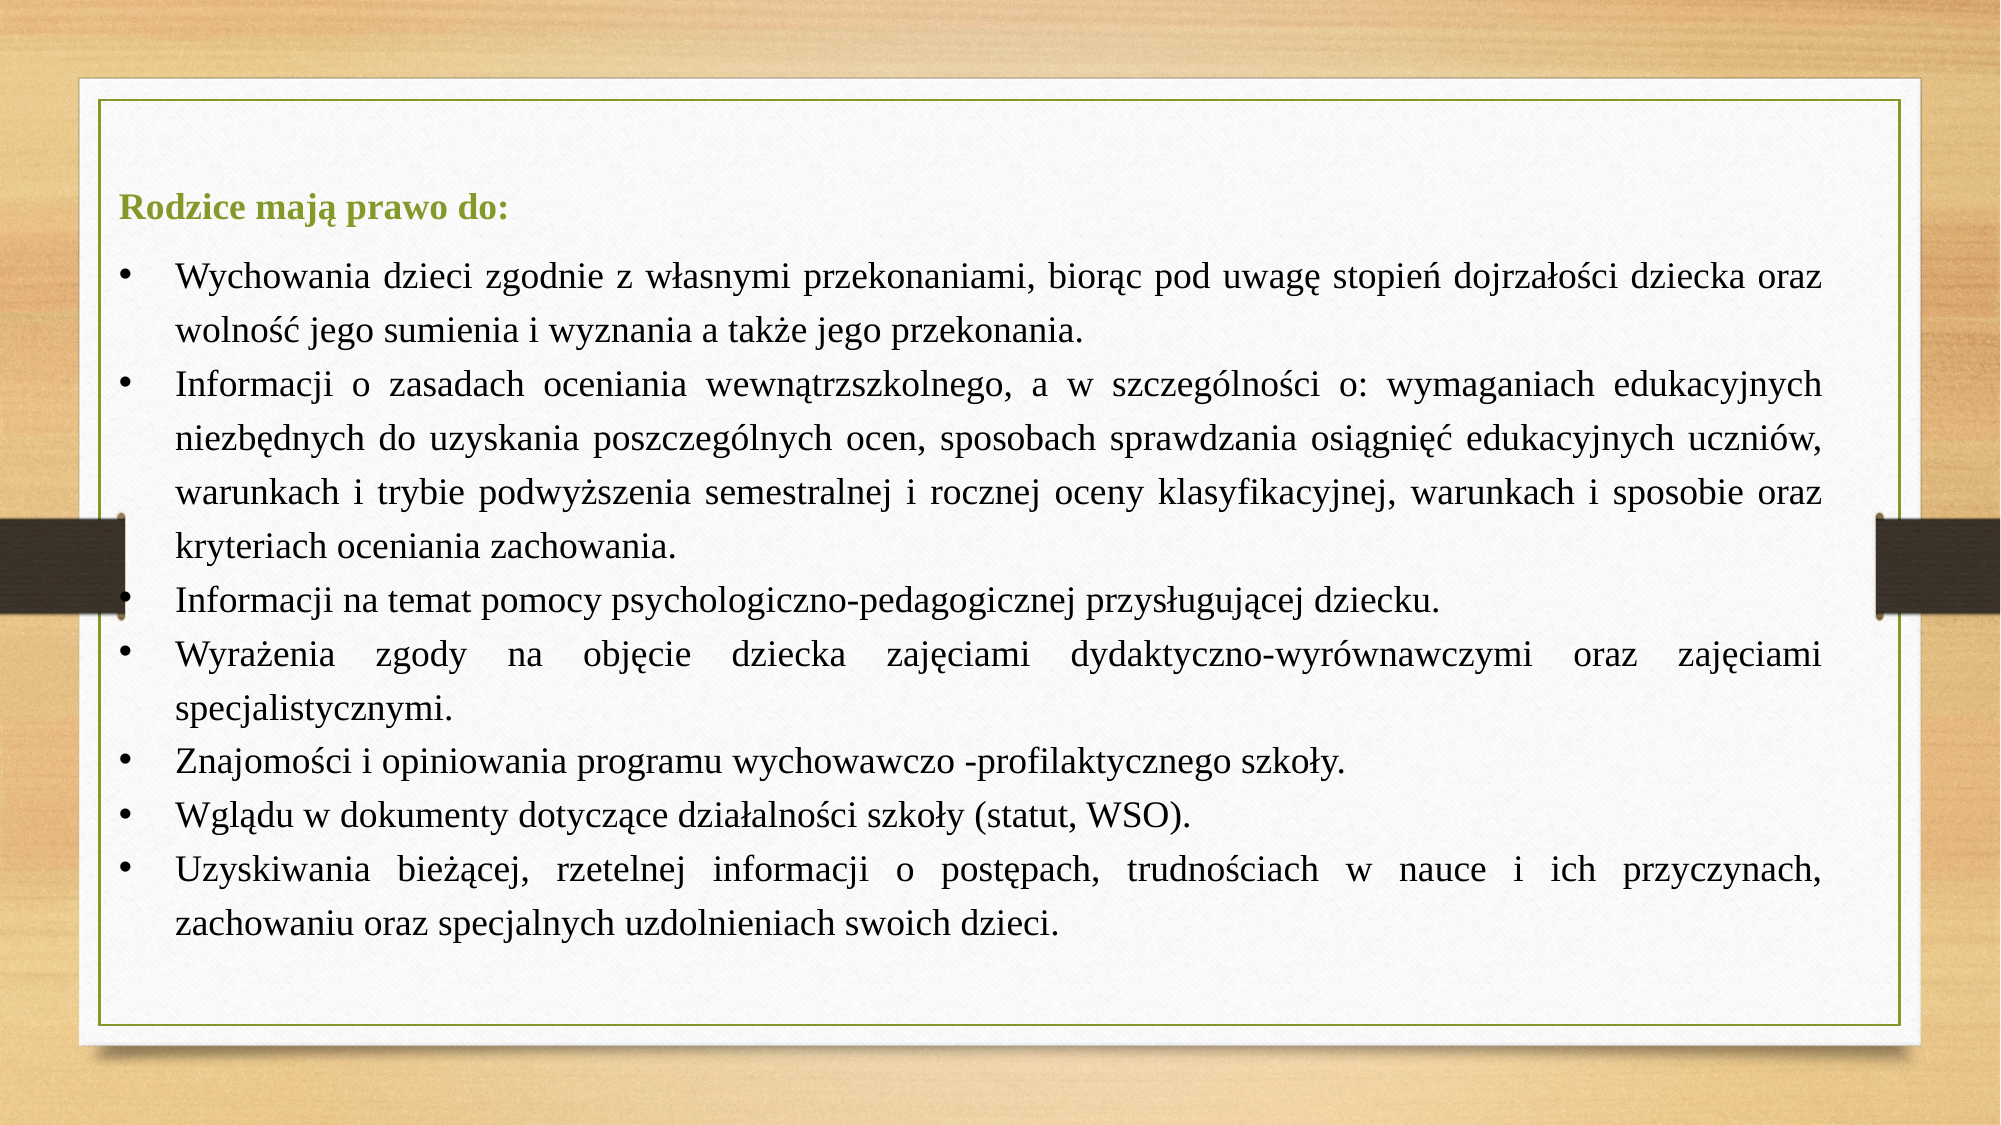

Rodzice mają prawo do:
Wychowania dzieci zgodnie z własnymi przekonaniami, biorąc pod uwagę stopień dojrzałości dziecka oraz wolność jego sumienia i wyznania a także jego przekonania.
Informacji o zasadach oceniania wewnątrzszkolnego, a w szczególności o: wymaganiach edukacyjnych niezbędnych do uzyskania poszczególnych ocen, sposobach sprawdzania osiągnięć edukacyjnych uczniów, warunkach i trybie podwyższenia semestralnej i rocznej oceny klasyfikacyjnej, warunkach i sposobie oraz kryteriach oceniania zachowania.
Informacji na temat pomocy psychologiczno-pedagogicznej przysługującej dziecku.
Wyrażenia zgody na objęcie dziecka zajęciami dydaktyczno-wyrównawczymi oraz zajęciami specjalistycznymi.
Znajomości i opiniowania programu wychowawczo -profilaktycznego szkoły.
Wglądu w dokumenty dotyczące działalności szkoły (statut, WSO).
Uzyskiwania bieżącej, rzetelnej informacji o postępach, trudnościach w nauce i ich przyczynach, zachowaniu oraz specjalnych uzdolnieniach swoich dzieci.